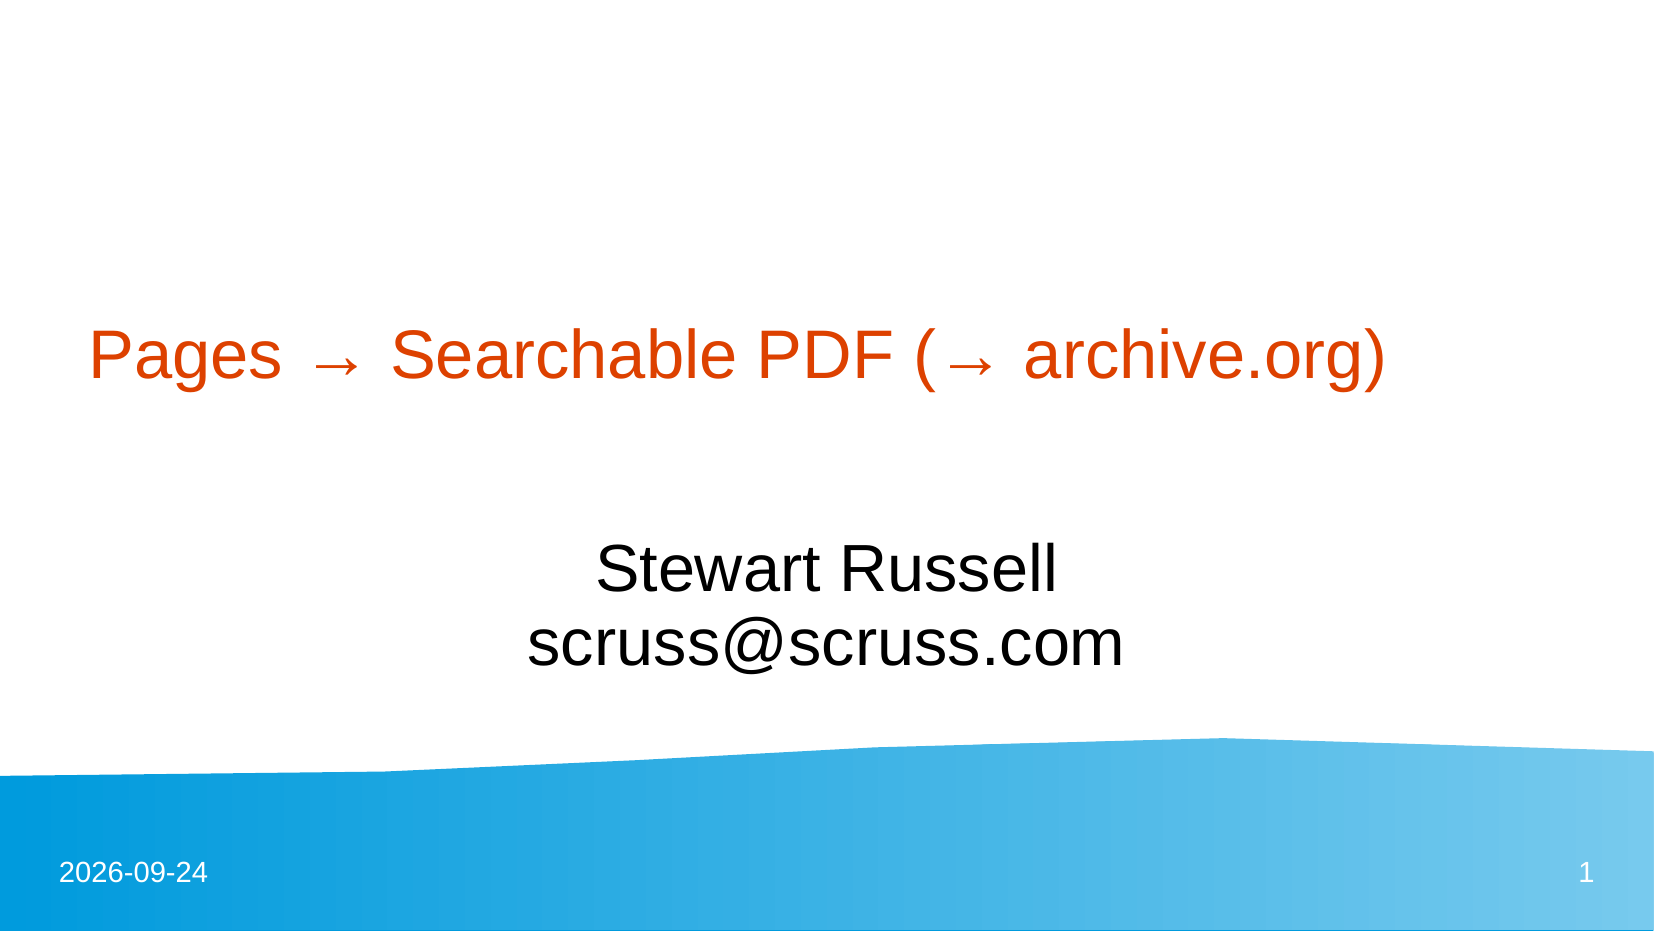

# Pages → Searchable PDF (→ archive.org)
Stewart Russell
scruss@scruss.com